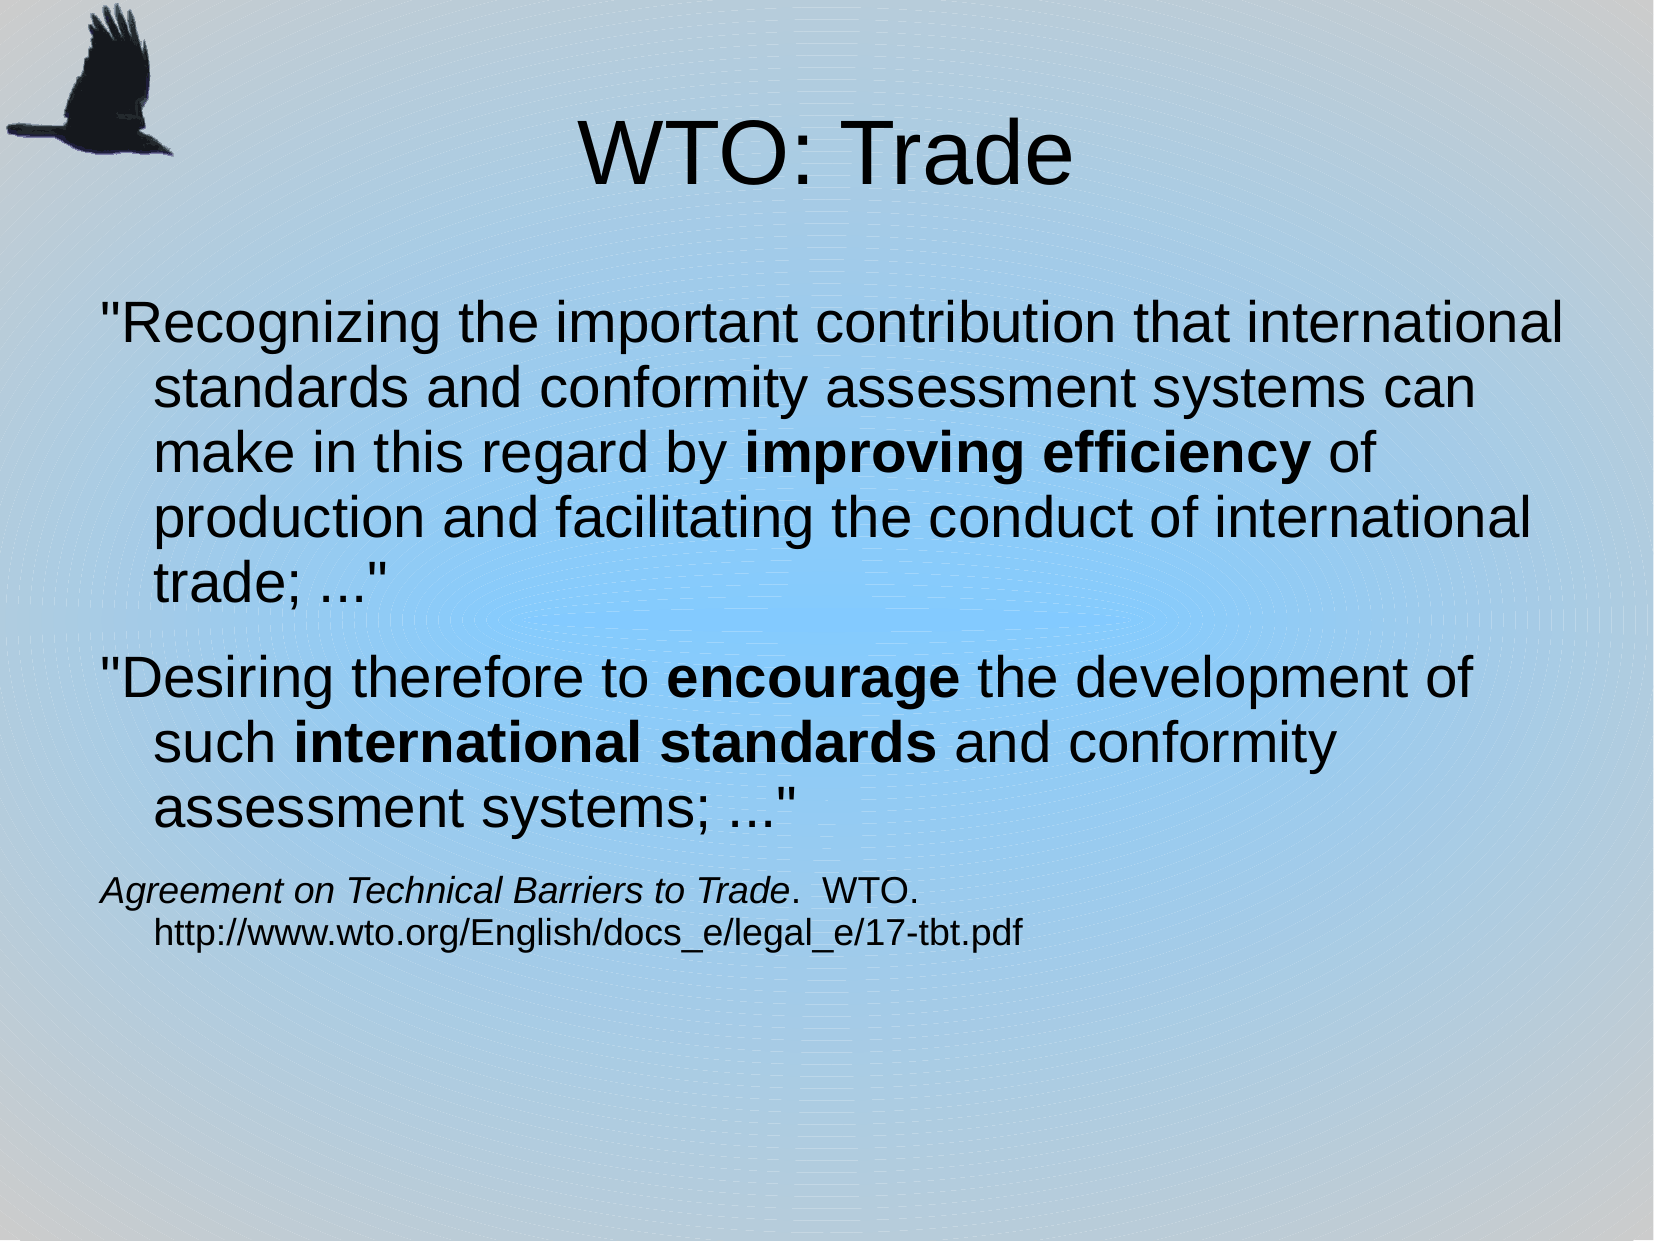

# WTO: Trade
"Recognizing the important contribution that international standards and conformity assessment systems can make in this regard by improving efficiency of production and facilitating the conduct of international trade; ..."
"Desiring therefore to encourage the development of such international standards and conformity assessment systems; ..."
Agreement on Technical Barriers to Trade. WTO.
http://www.wto.org/English/docs_e/legal_e/17-tbt.pdf